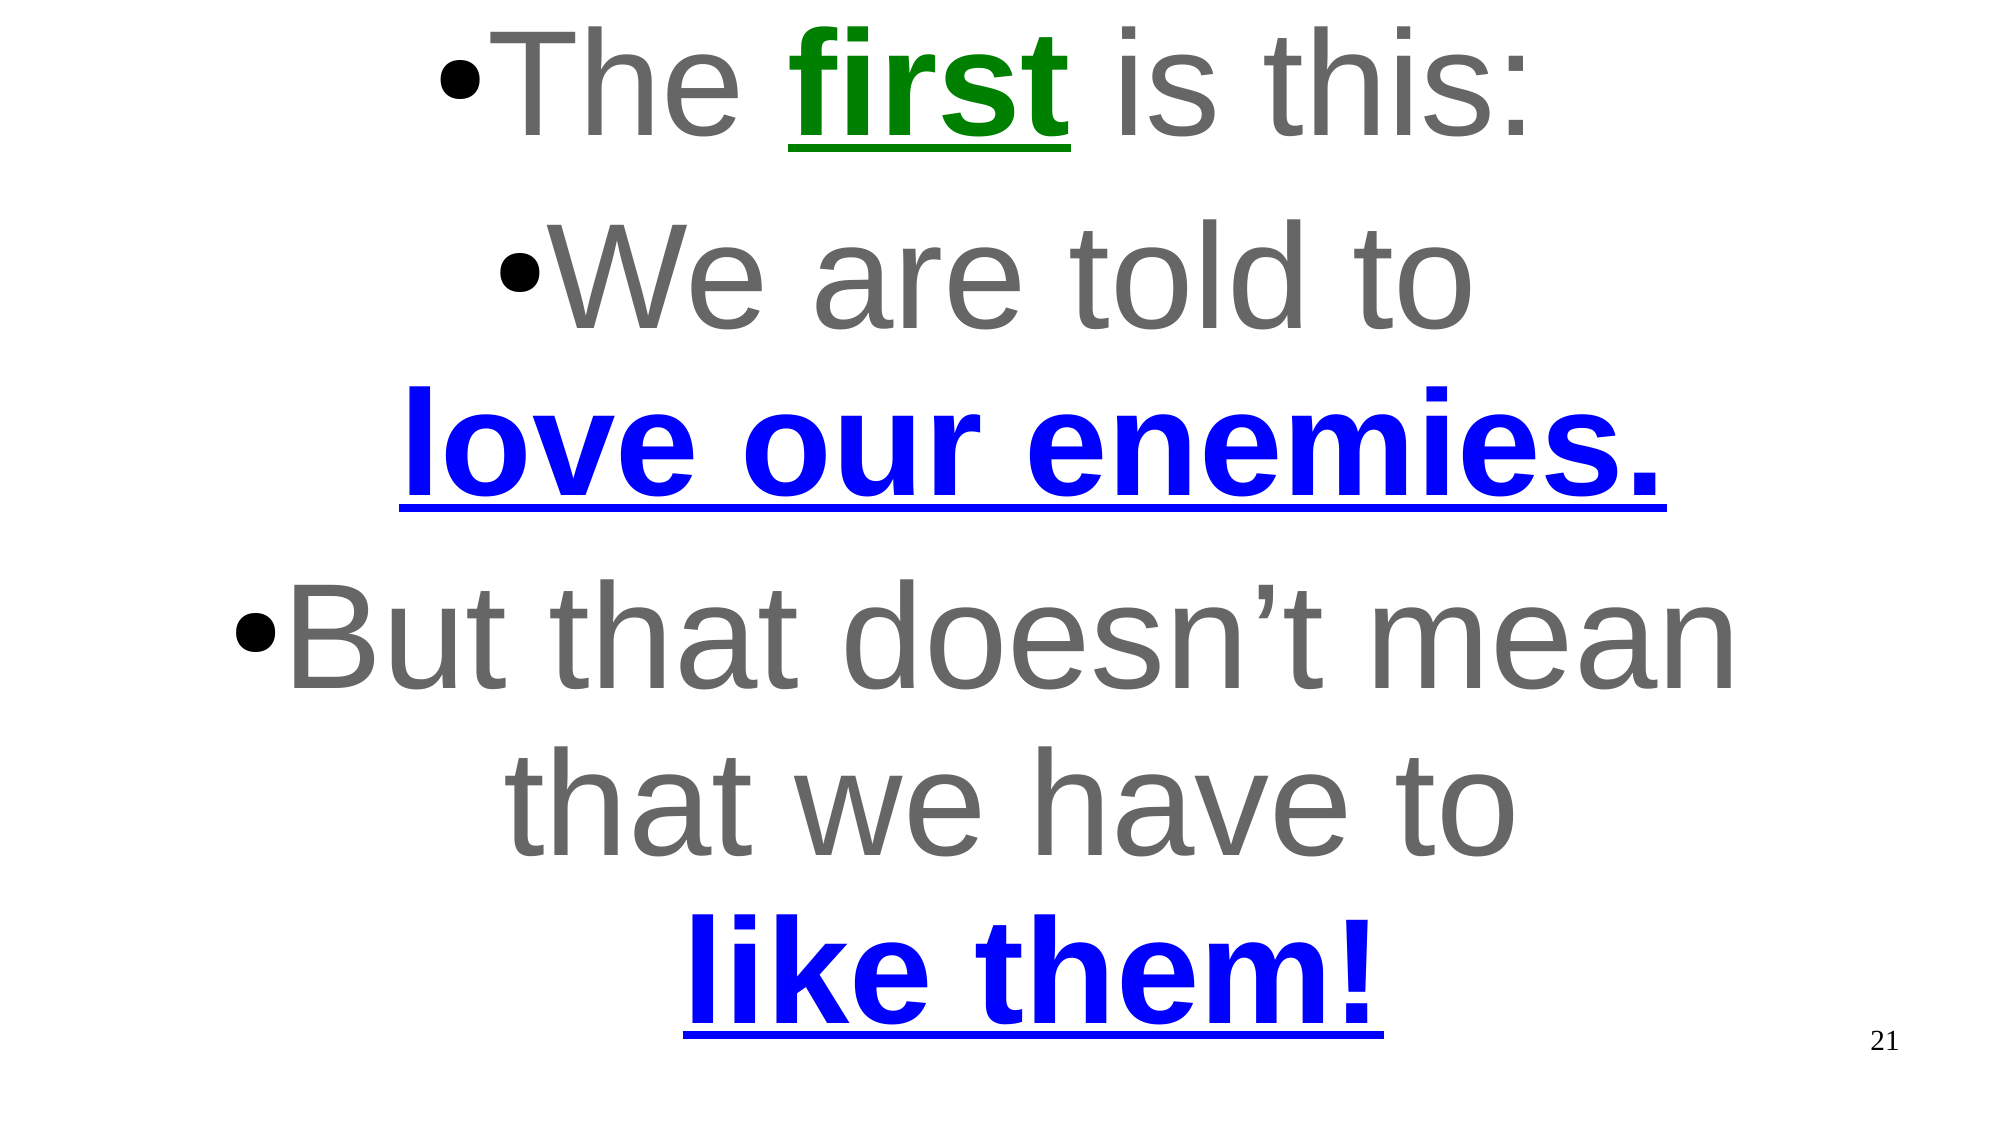

# The first is this:
We are told to
love our enemies.
But that doesn’t mean
that we have to
like them!
21